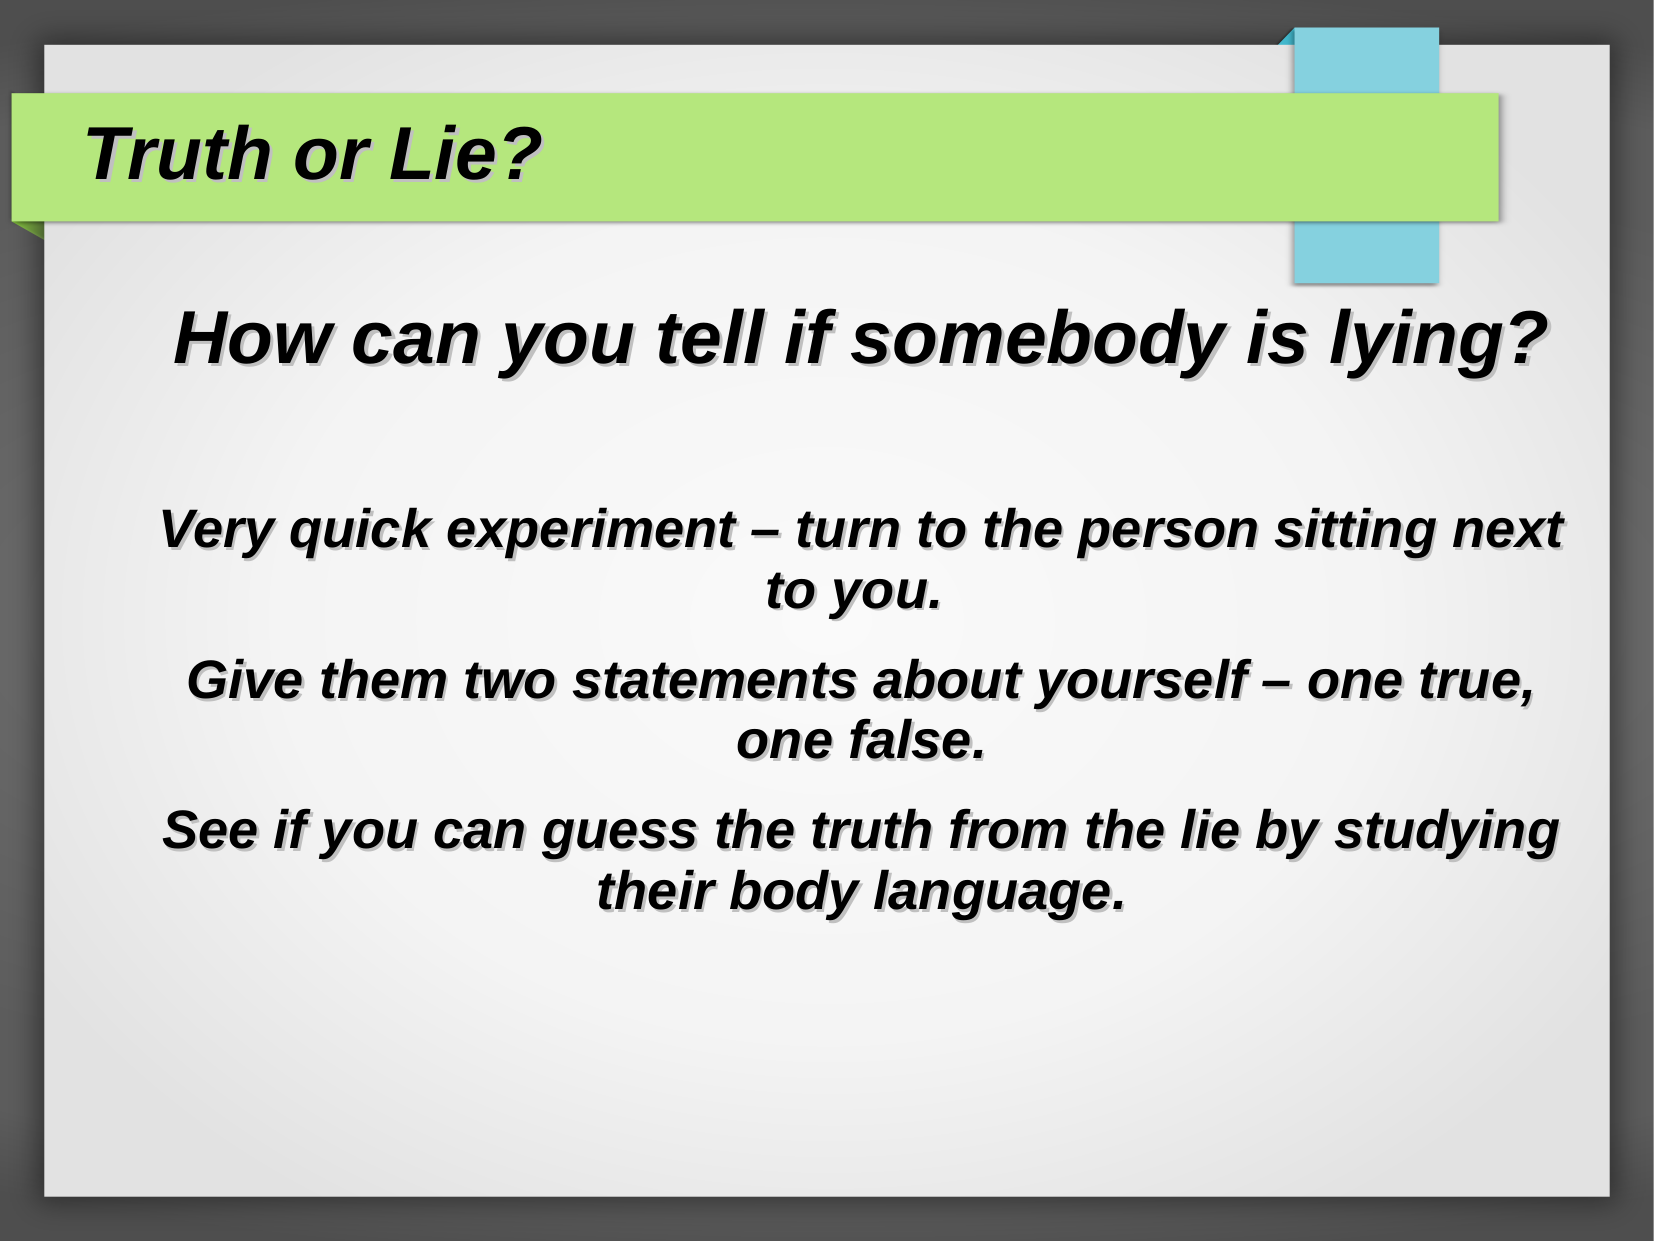

# Truth or Lie?
How can you tell if somebody is lying?
Very quick experiment – turn to the person sitting next to you.
Give them two statements about yourself – one true, one false.
See if you can guess the truth from the lie by studying their body language.